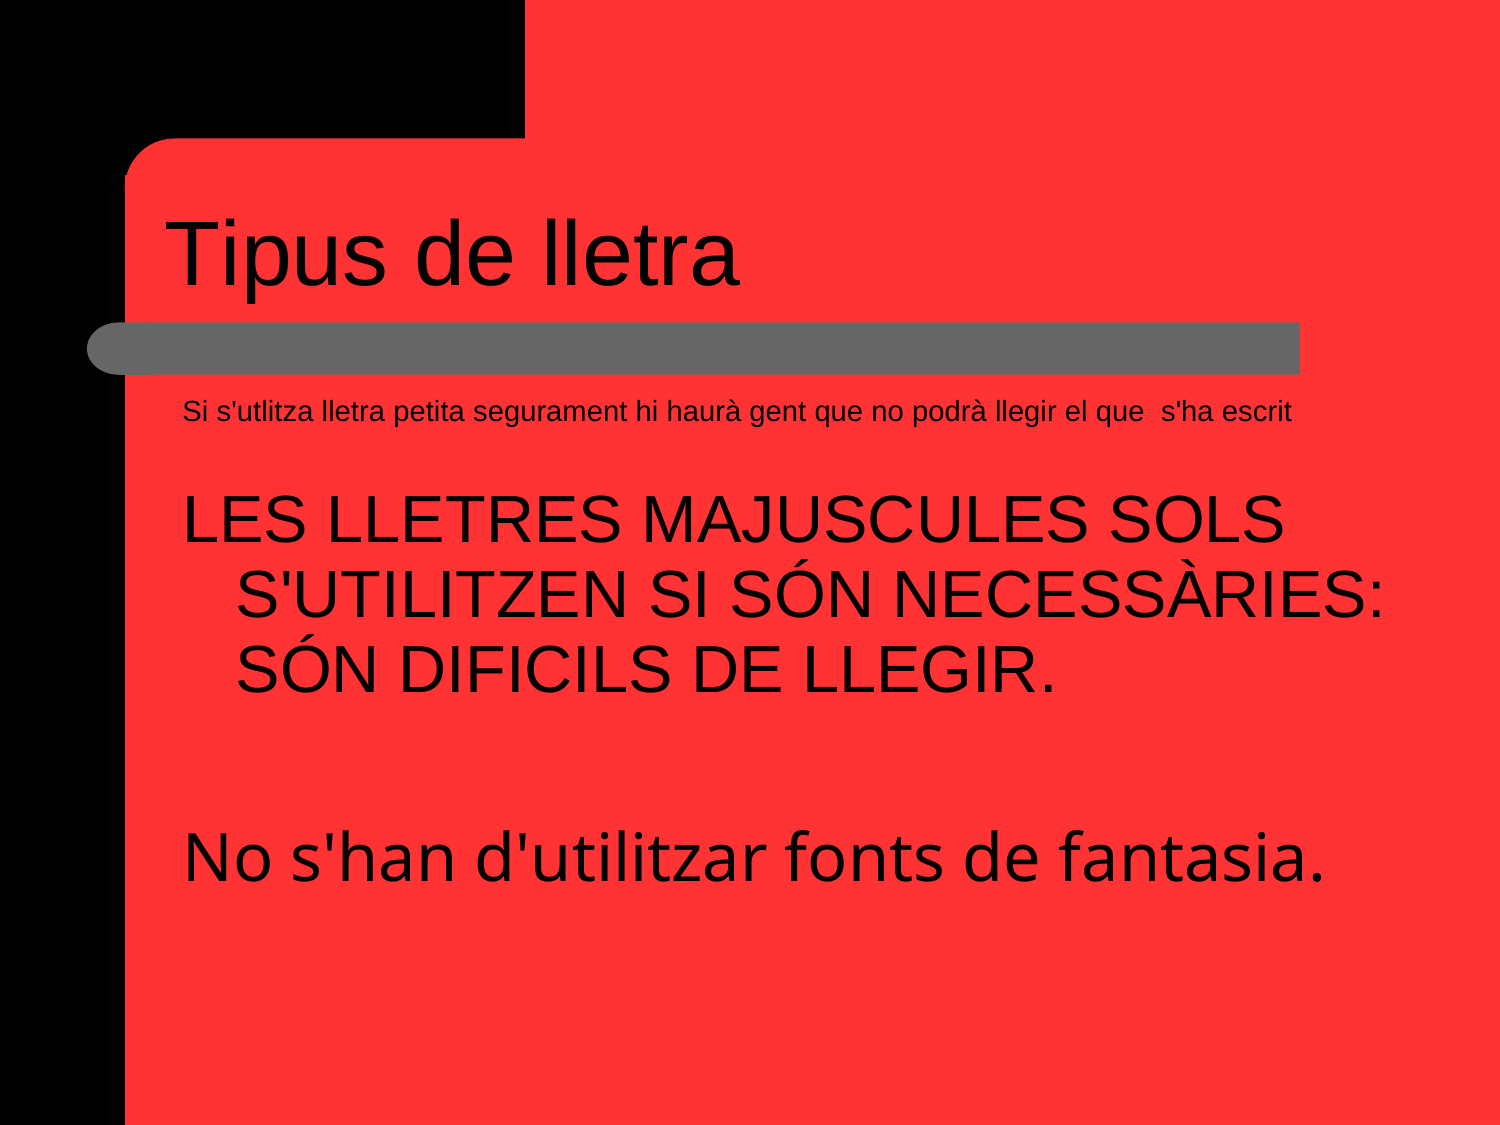

# Tipus de lletra
Si s'utlitza lletra petita segurament hi haurà gent que no podrà llegir el que s'ha escrit
LES LLETRES MAJUSCULES SOLS S'UTILITZEN SI SÓN NECESSÀRIES: SÓN DIFICILS DE LLEGIR.
No s'han d'utilitzar fonts de fantasia.